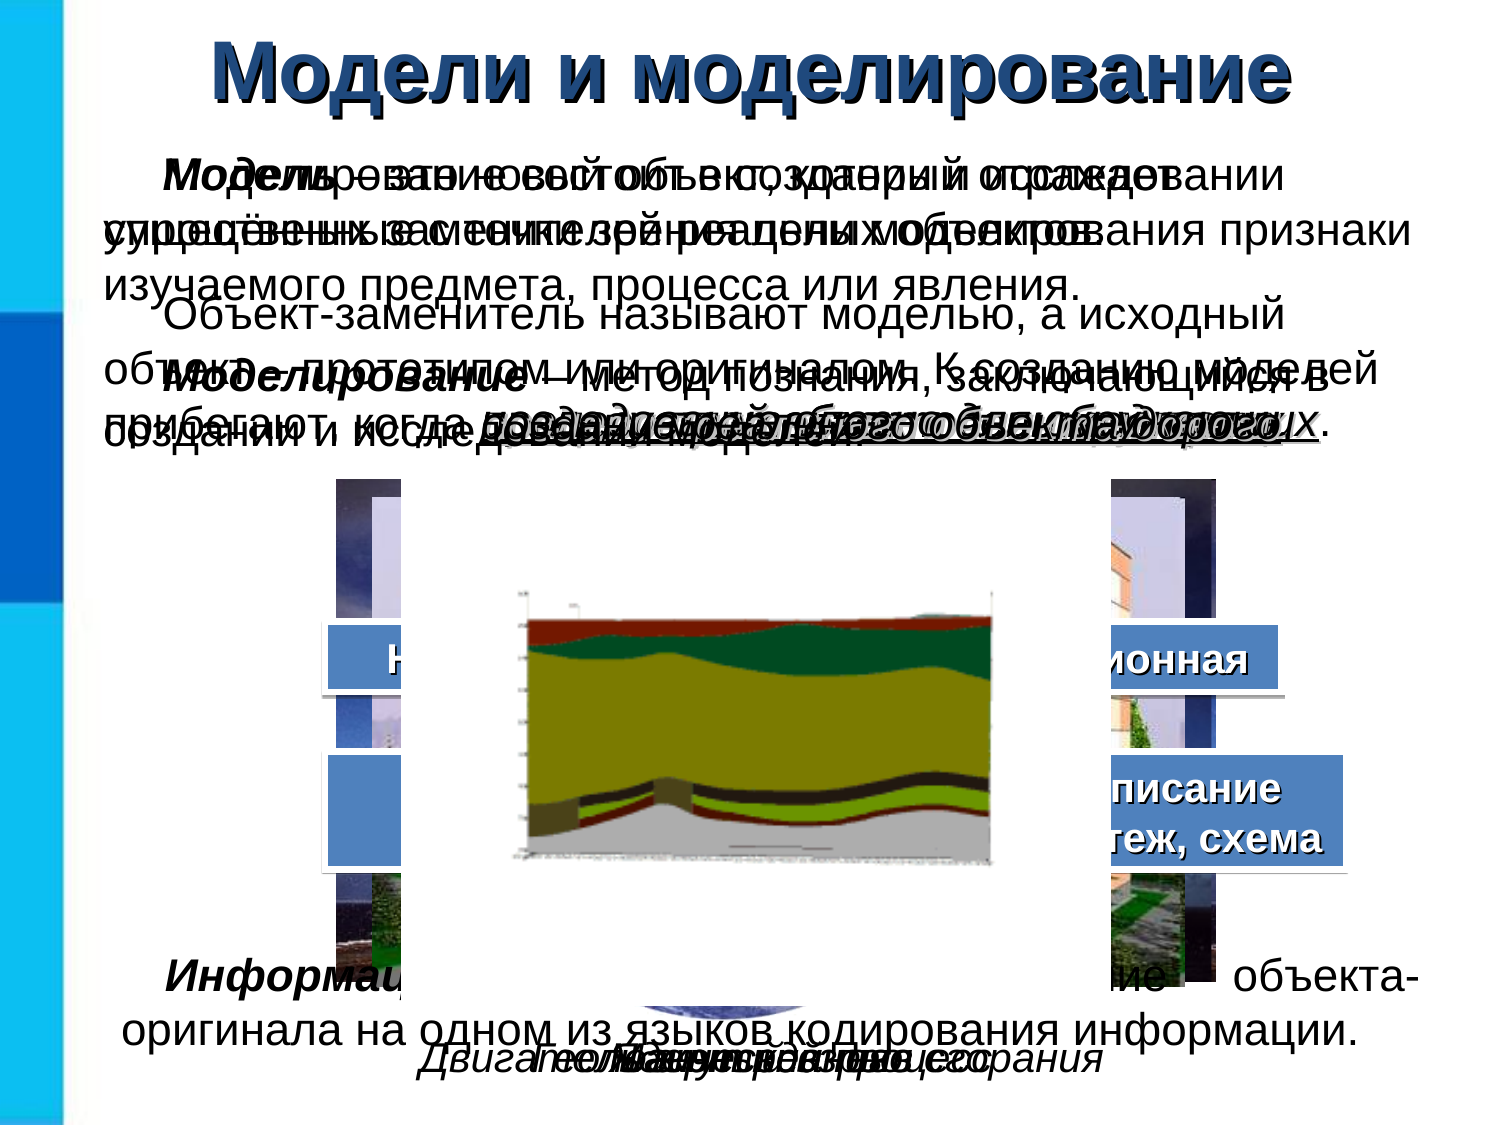

Модели и моделирование
Модель – это новый объект, который отражает существенные с точки зрения цели моделирования признаки изучаемого предмета, процесса или явления.
Моделирование – метод познания, заключающийся в создании и исследовании моделей.
Моделирование состоит в создании и исследовании упрощённых заменителей реальных объектов.
Объект-заменитель называют моделью, а исходный объект – прототипом или оригиналом. К созданию моделей прибегают, когда
исследование опасно для окружающих.
исследуемый объект слишком велик.
исследуемый объект слишком мал.
процесс протекает очень быстро.
процесс протекает очень медленно.
создание реального объекта дорого.
Модель
Натурная
Информационная
Муляж
Макет
Словесное описание
формула, чертеж, схема
Информационная модель – описание объекта-оригинала на одном из языков кодирования информации.
Двигатель внутреннего сгорания
Геологический процесс
Макет здания
Ядерный взрыв